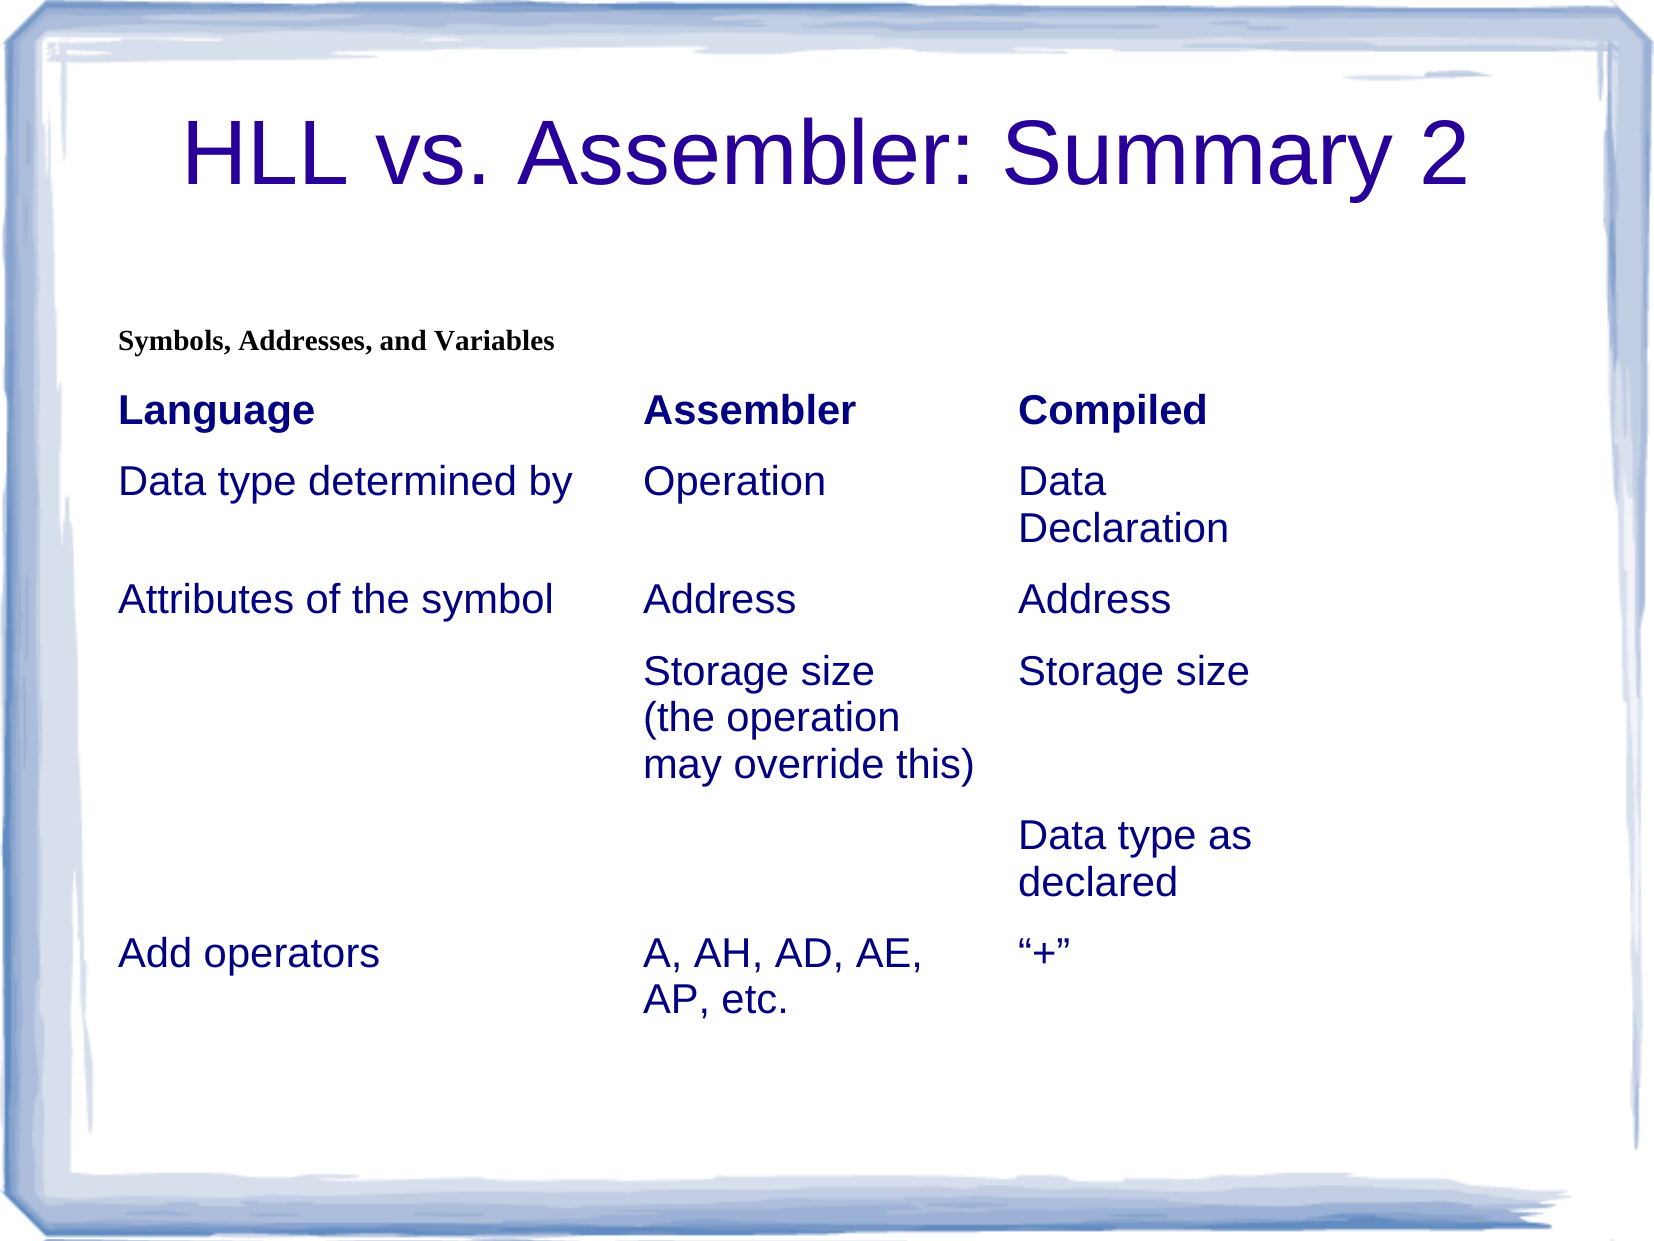

# HLL vs. Assembler: Summary 2
Symbols, Addresses, and Variables
Language	Assembler	Compiled
Data type determined by	Operation	Data
		Declaration
Attributes of the symbol	Address	Address
 	Storage size	Storage size
	(the operation
	may override this)
 		Data type as
		declared
Add operators	A, AH, AD, AE,	“+”
	AP, etc.